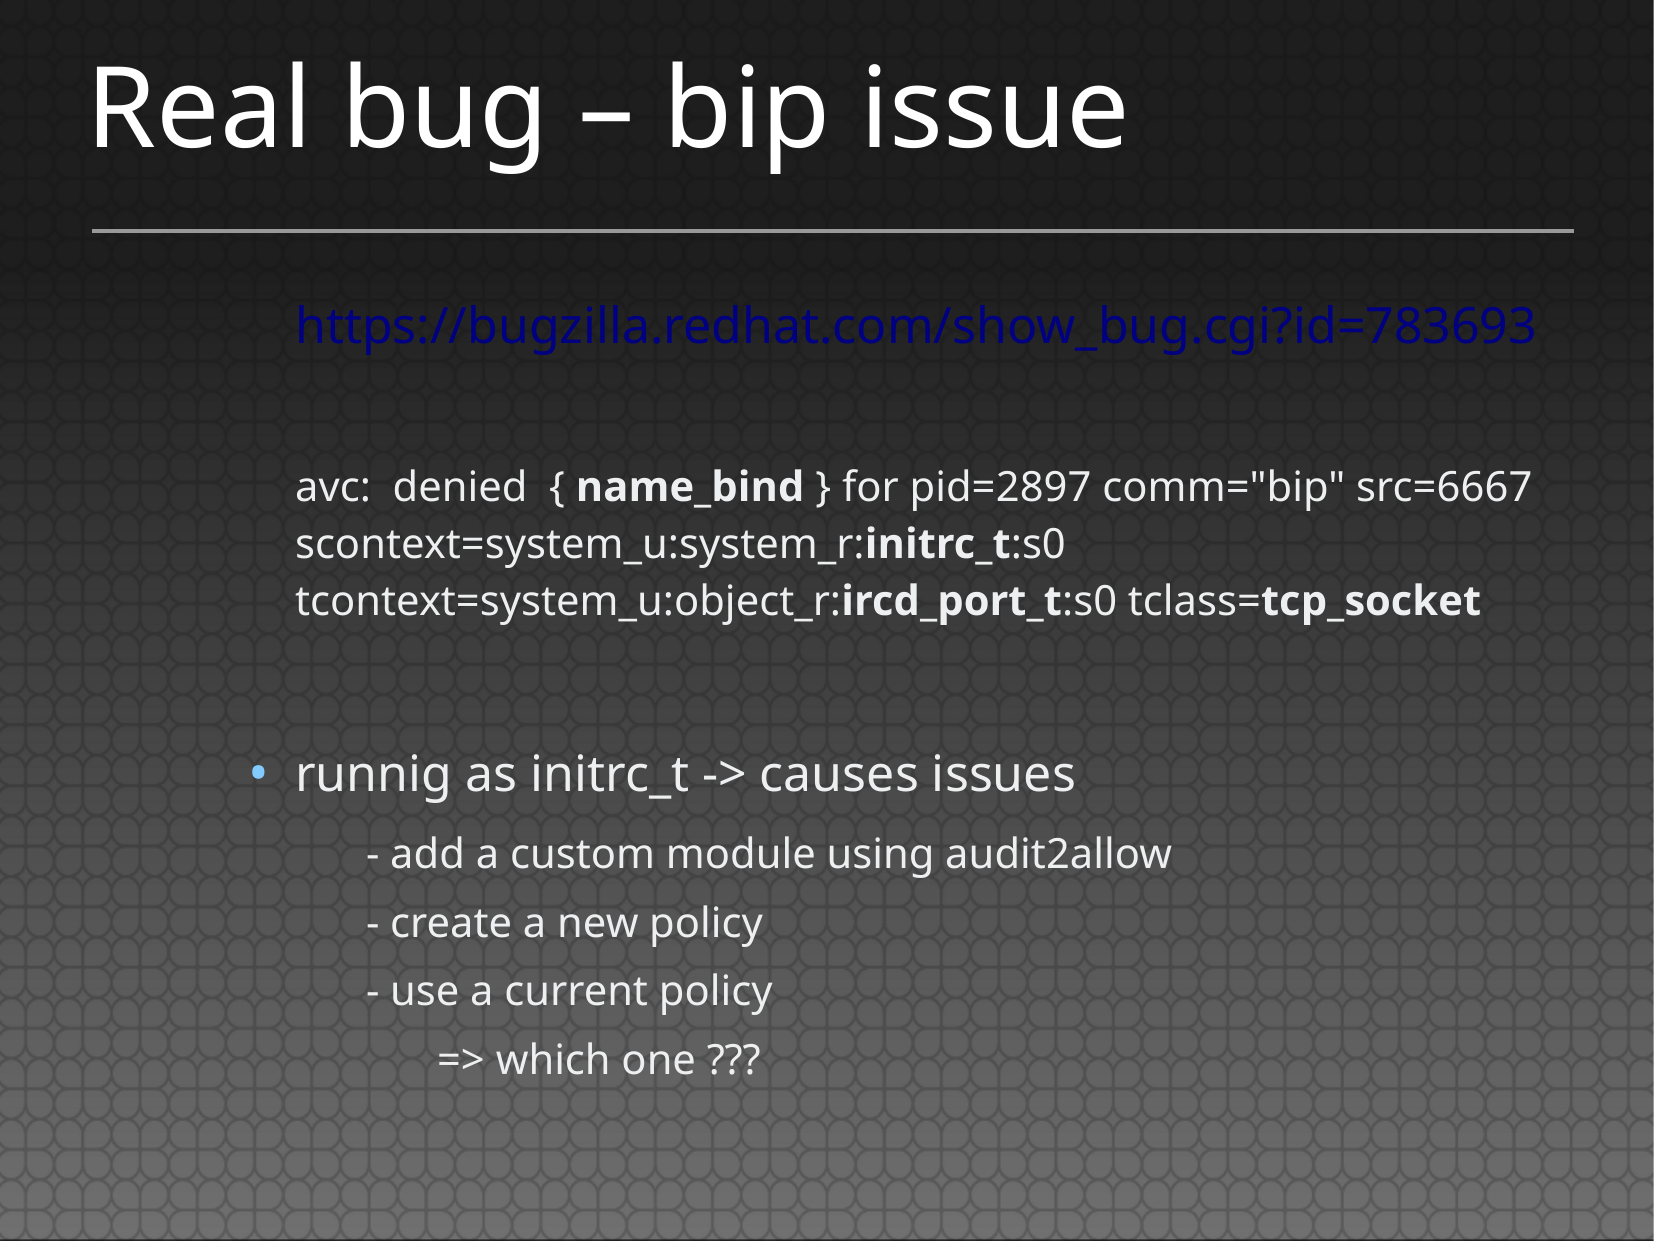

# Real bug – bip issue
https://bugzilla.redhat.com/show_bug.cgi?id=783693
avc: denied { name_bind } for pid=2897 comm="bip" src=6667 scontext=system_u:system_r:initrc_t:s0 tcontext=system_u:object_r:ircd_port_t:s0 tclass=tcp_socket
runnig as initrc_t -> causes issues
- add a custom module using audit2allow
- create a new policy
- use a current policy
=> which one ???